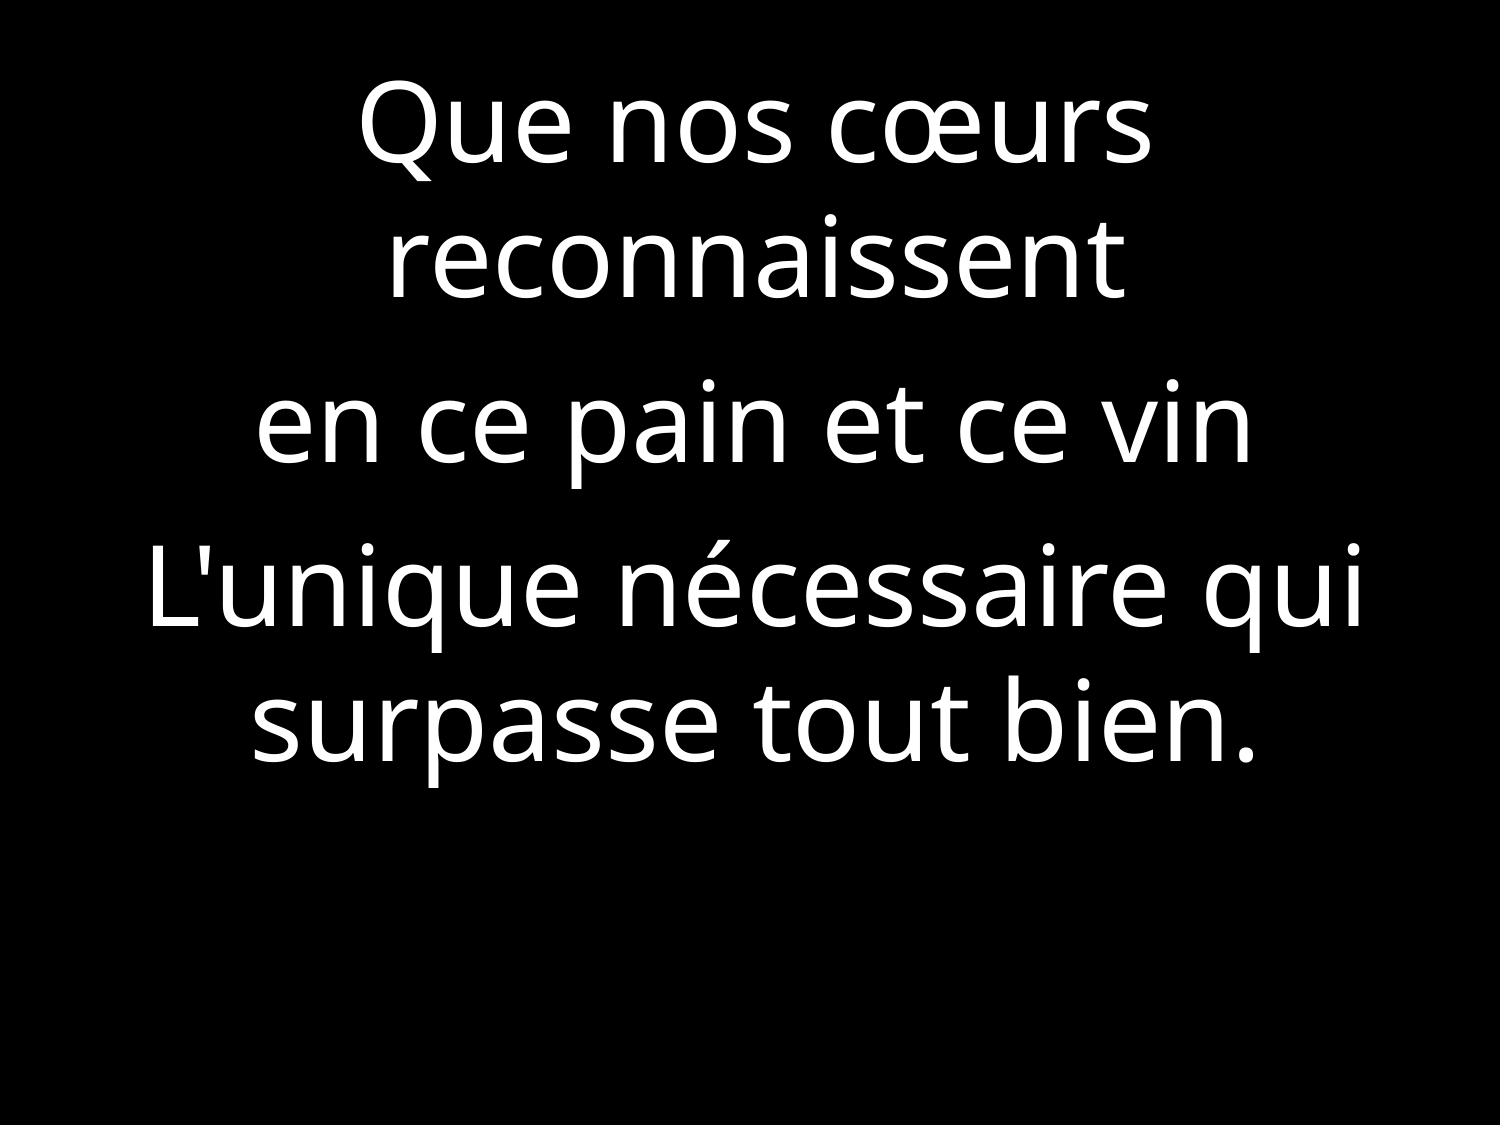

Que nos cœurs reconnaissent
en ce pain et ce vin
L'unique nécessaire qui surpasse tout bien.
#